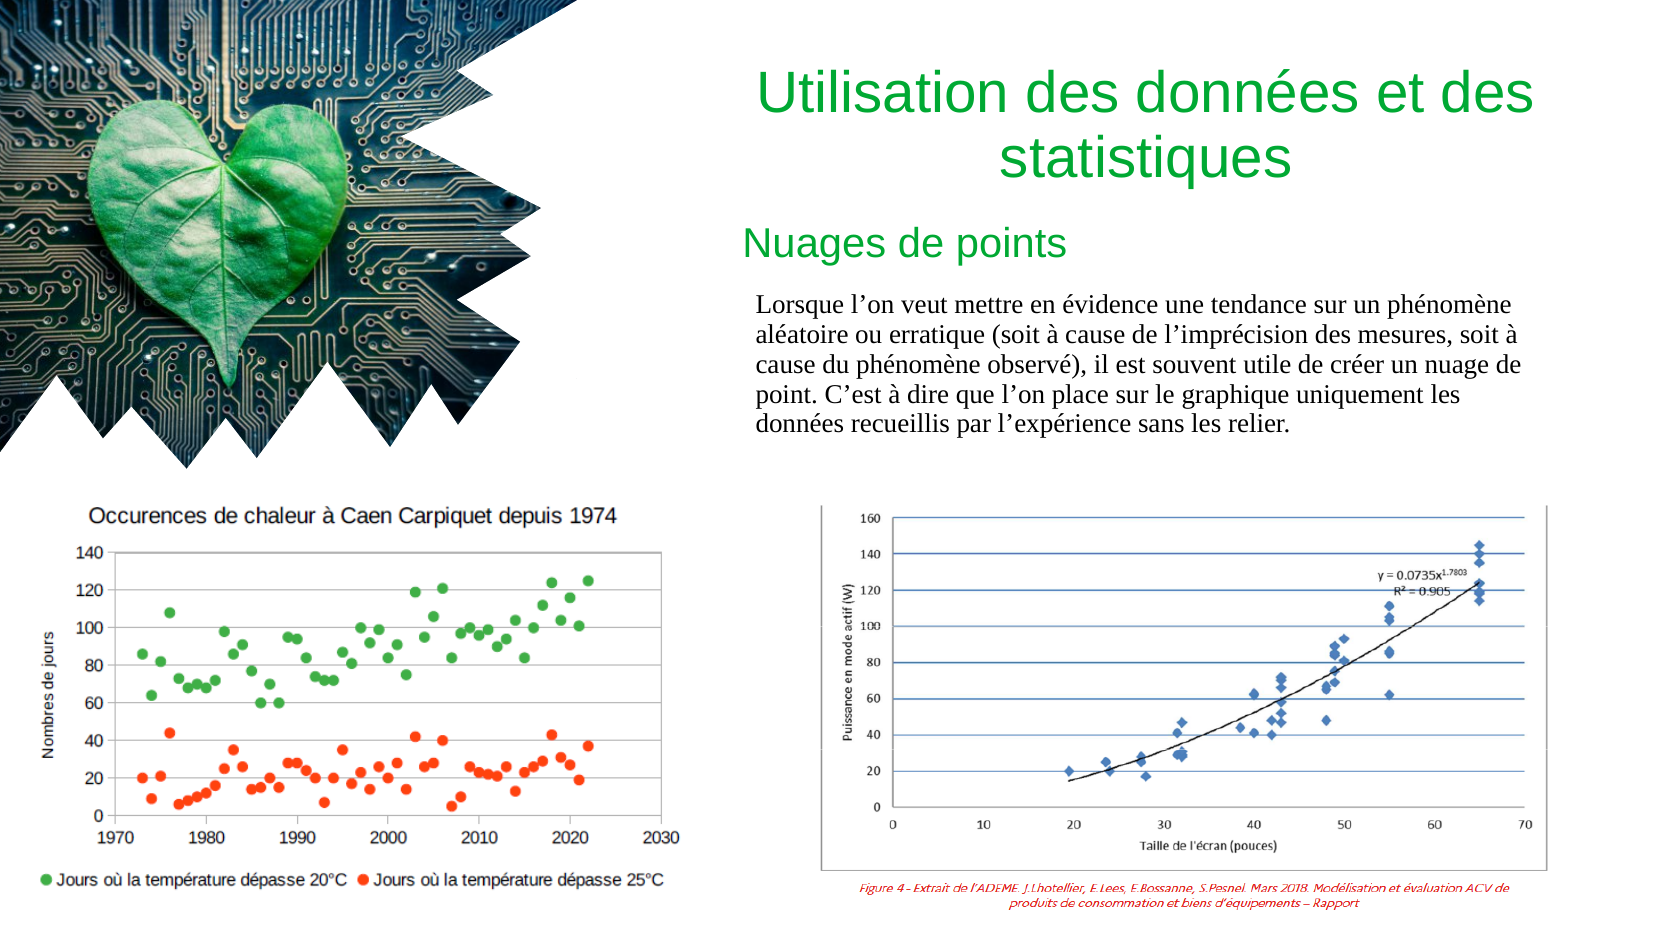

Utilisation des données et des statistiques
Nuages de points
Lorsque l’on veut mettre en évidence une tendance sur un phénomène aléatoire ou erratique (soit à cause de l’imprécision des mesures, soit à cause du phénomène observé), il est souvent utile de créer un nuage de point. C’est à dire que l’on place sur le graphique uniquement les données recueillis par l’expérience sans les relier.